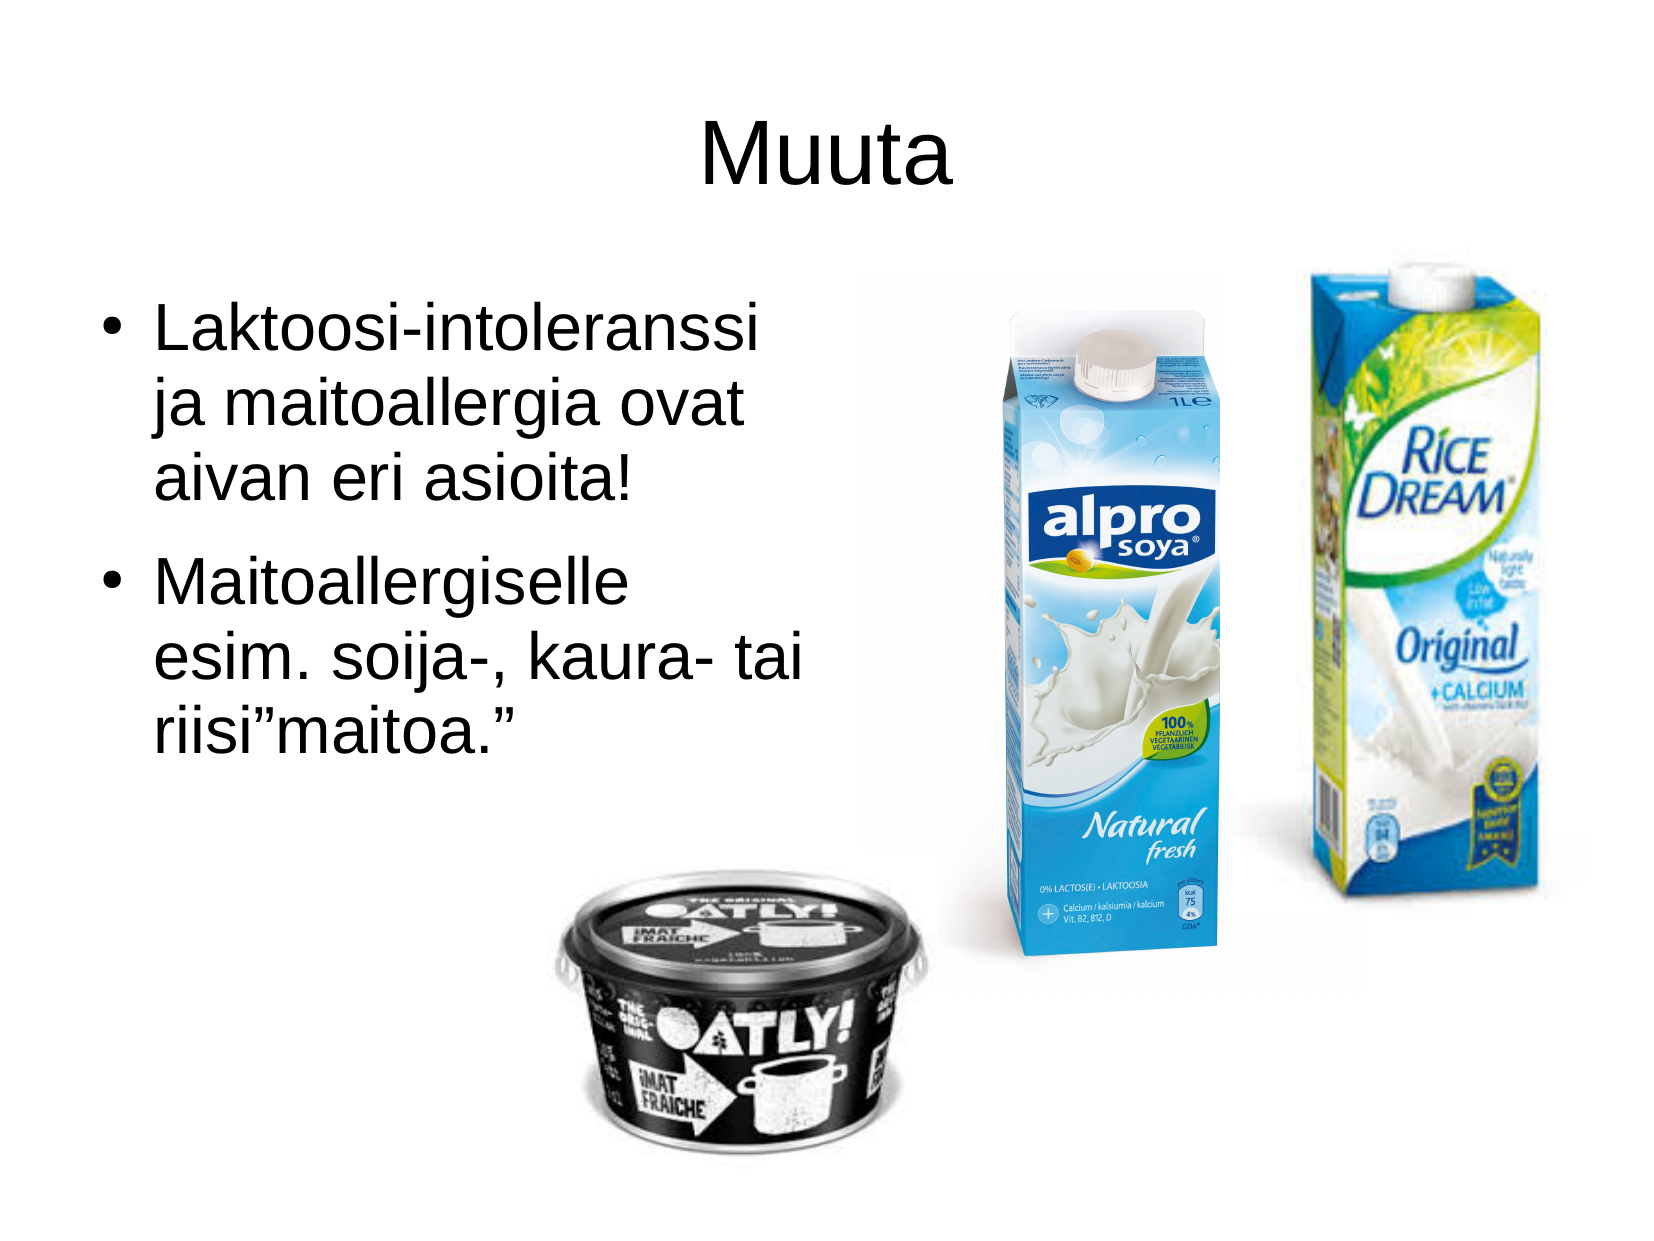

# Muuta
Laktoosi-intoleranssi ja maitoallergia ovat aivan eri asioita!
Maitoallergiselle esim. soija-, kaura- tai riisi”maitoa.”